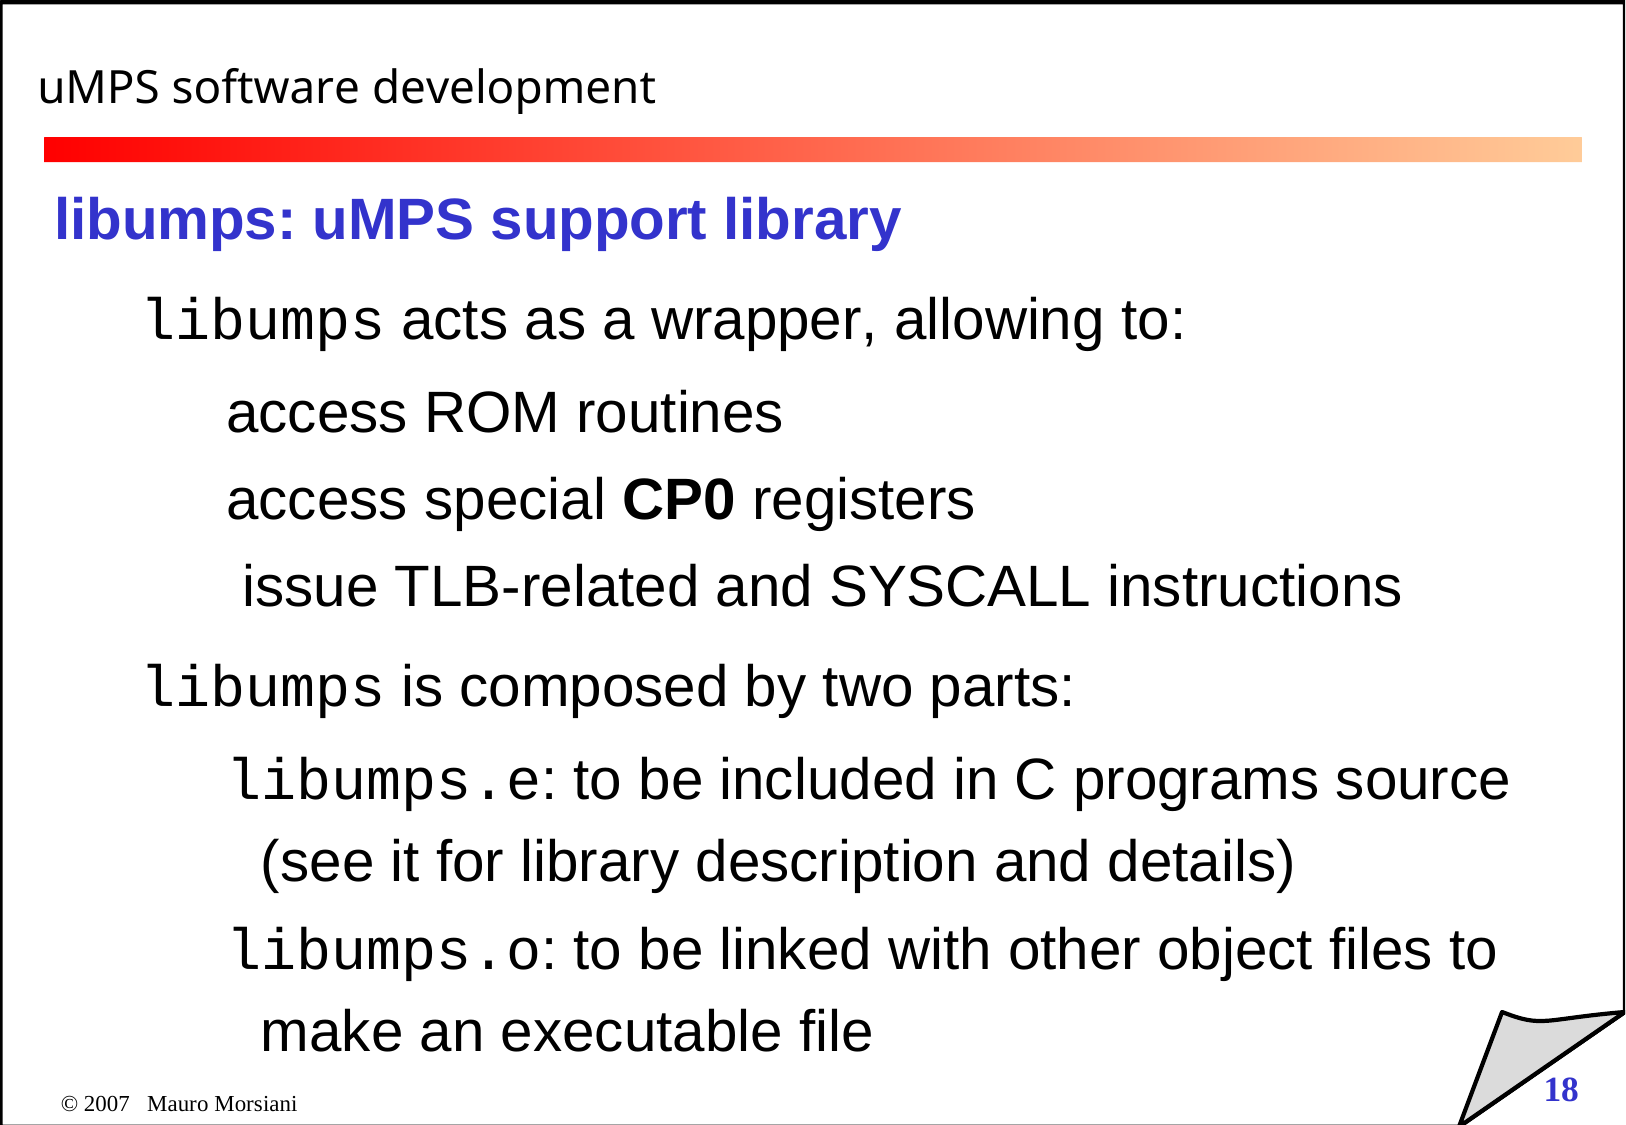

# uMPS software development
libumps: uMPS support library
libumps acts as a wrapper, allowing to:
access ROM routines
access special CP0 registers
 issue TLB-related and SYSCALL instructions
libumps is composed by two parts:
libumps.e: to be included in C programs source (see it for library description and details)
libumps.o: to be linked with other object files to make an executable file